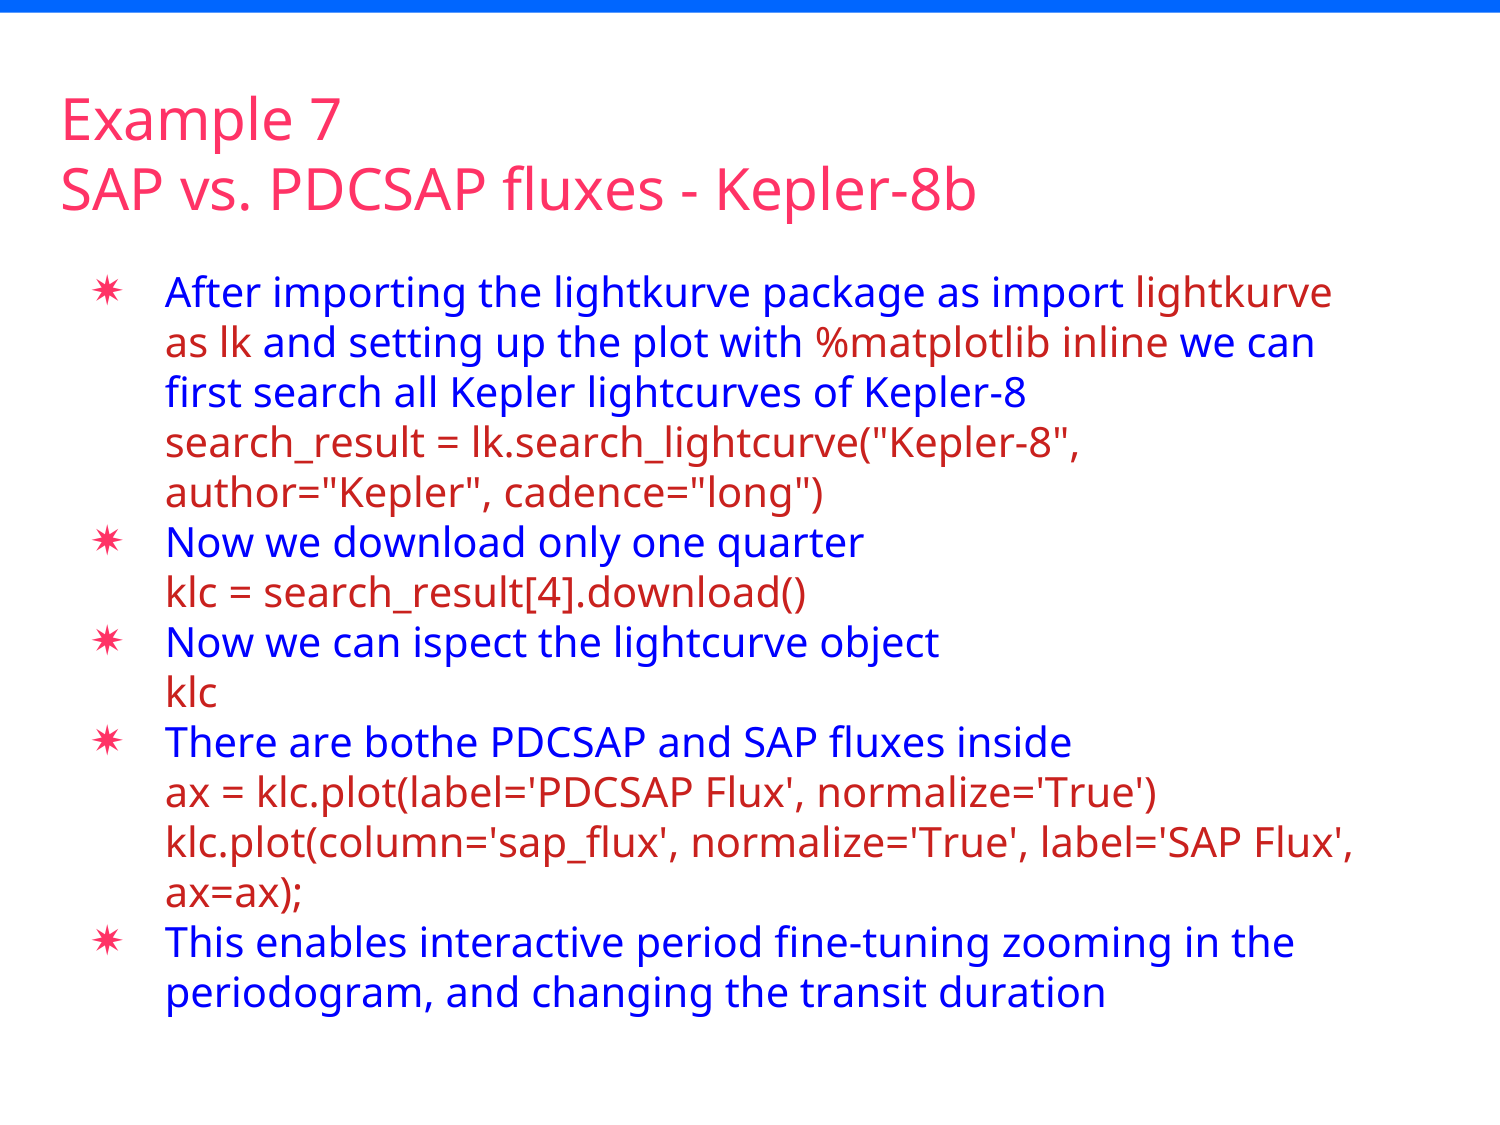

Example 7
SAP vs. PDCSAP fluxes - Kepler-8b
After importing the lightkurve package as import lightkurve as lk and setting up the plot with %matplotlib inline we can first search all Kepler lightcurves of Kepler-8
search_result = lk.search_lightcurve("Kepler-8", author="Kepler", cadence="long")
Now we download only one quarter
klc = search_result[4].download()
Now we can ispect the lightcurve object
klc
There are bothe PDCSAP and SAP fluxes inside
ax = klc.plot(label='PDCSAP Flux', normalize='True')
klc.plot(column='sap_flux', normalize='True', label='SAP Flux', ax=ax);
This enables interactive period fine-tuning zooming in the periodogram, and changing the transit duration
29